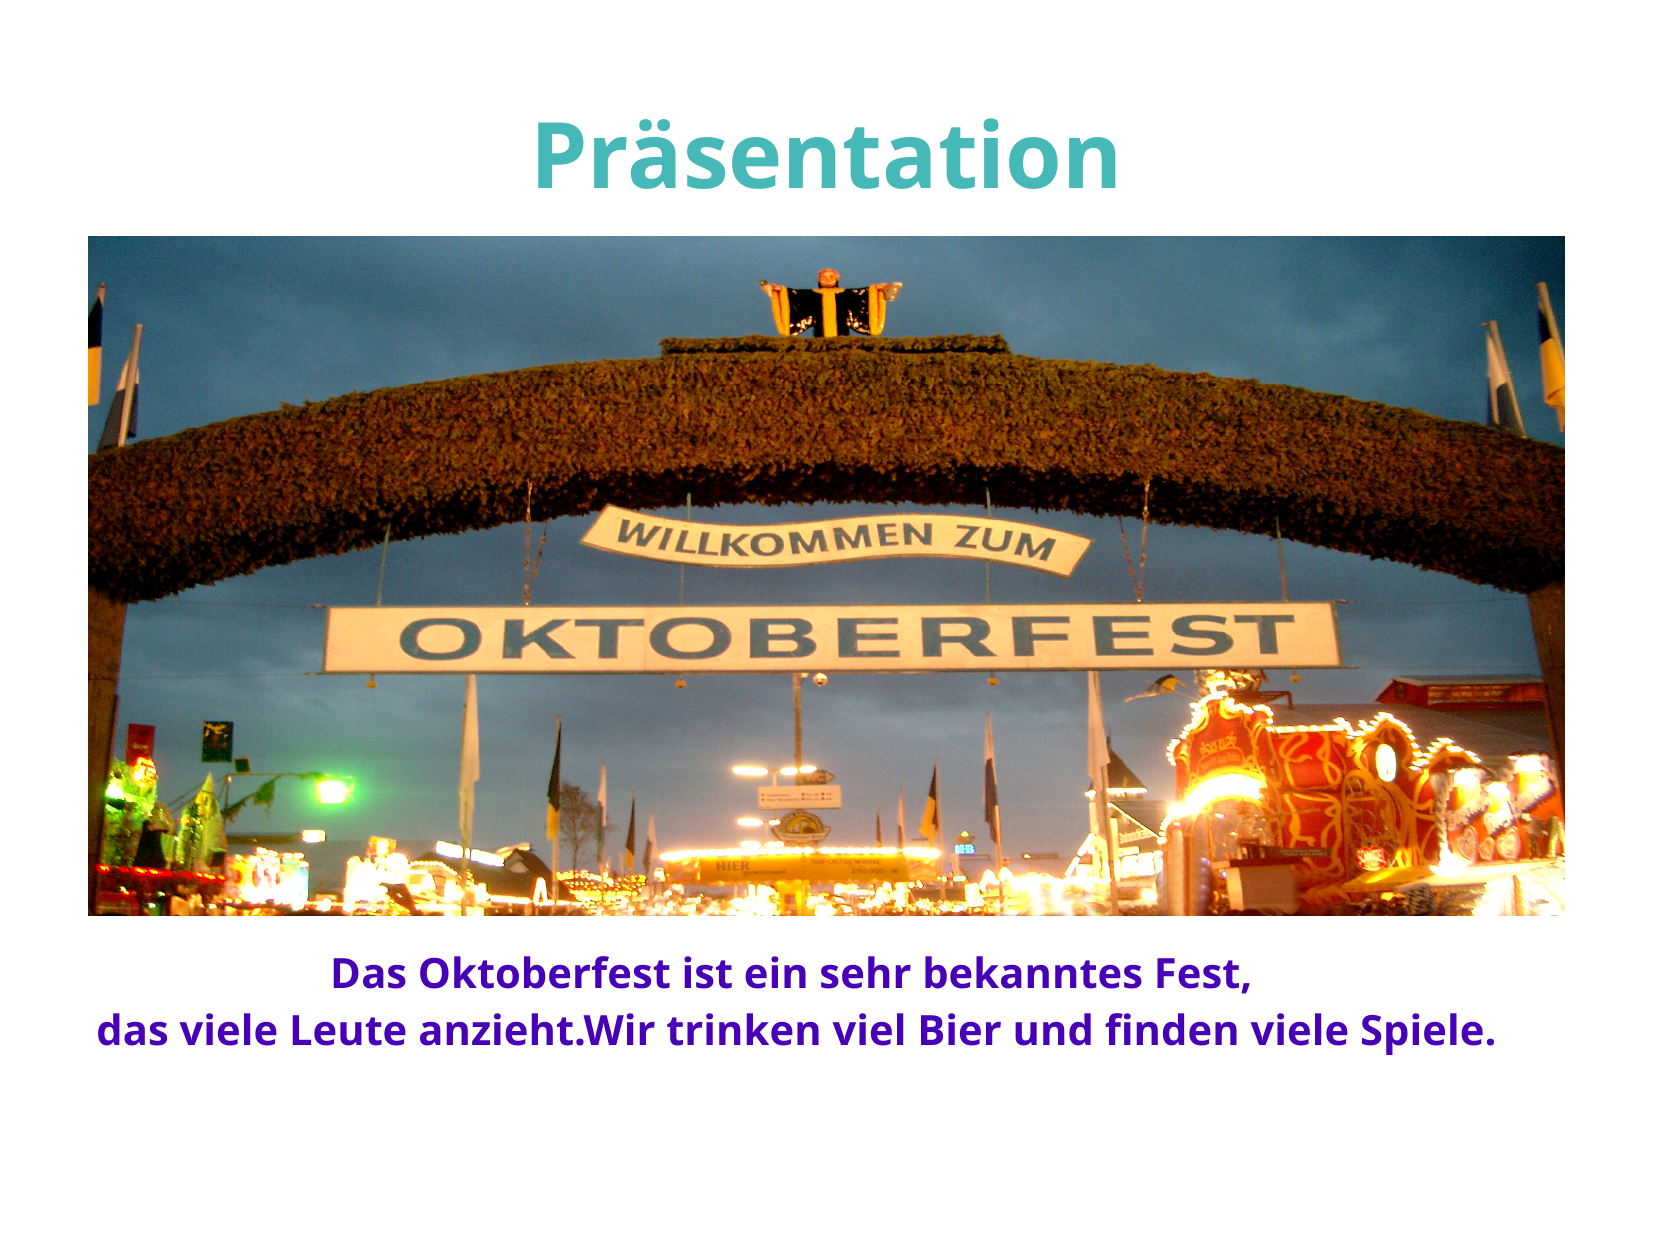

# Präsentation
Das Oktoberfest ist ein sehr bekanntes Fest,
 das viele Leute anzieht.Wir trinken viel Bier und finden viele Spiele.